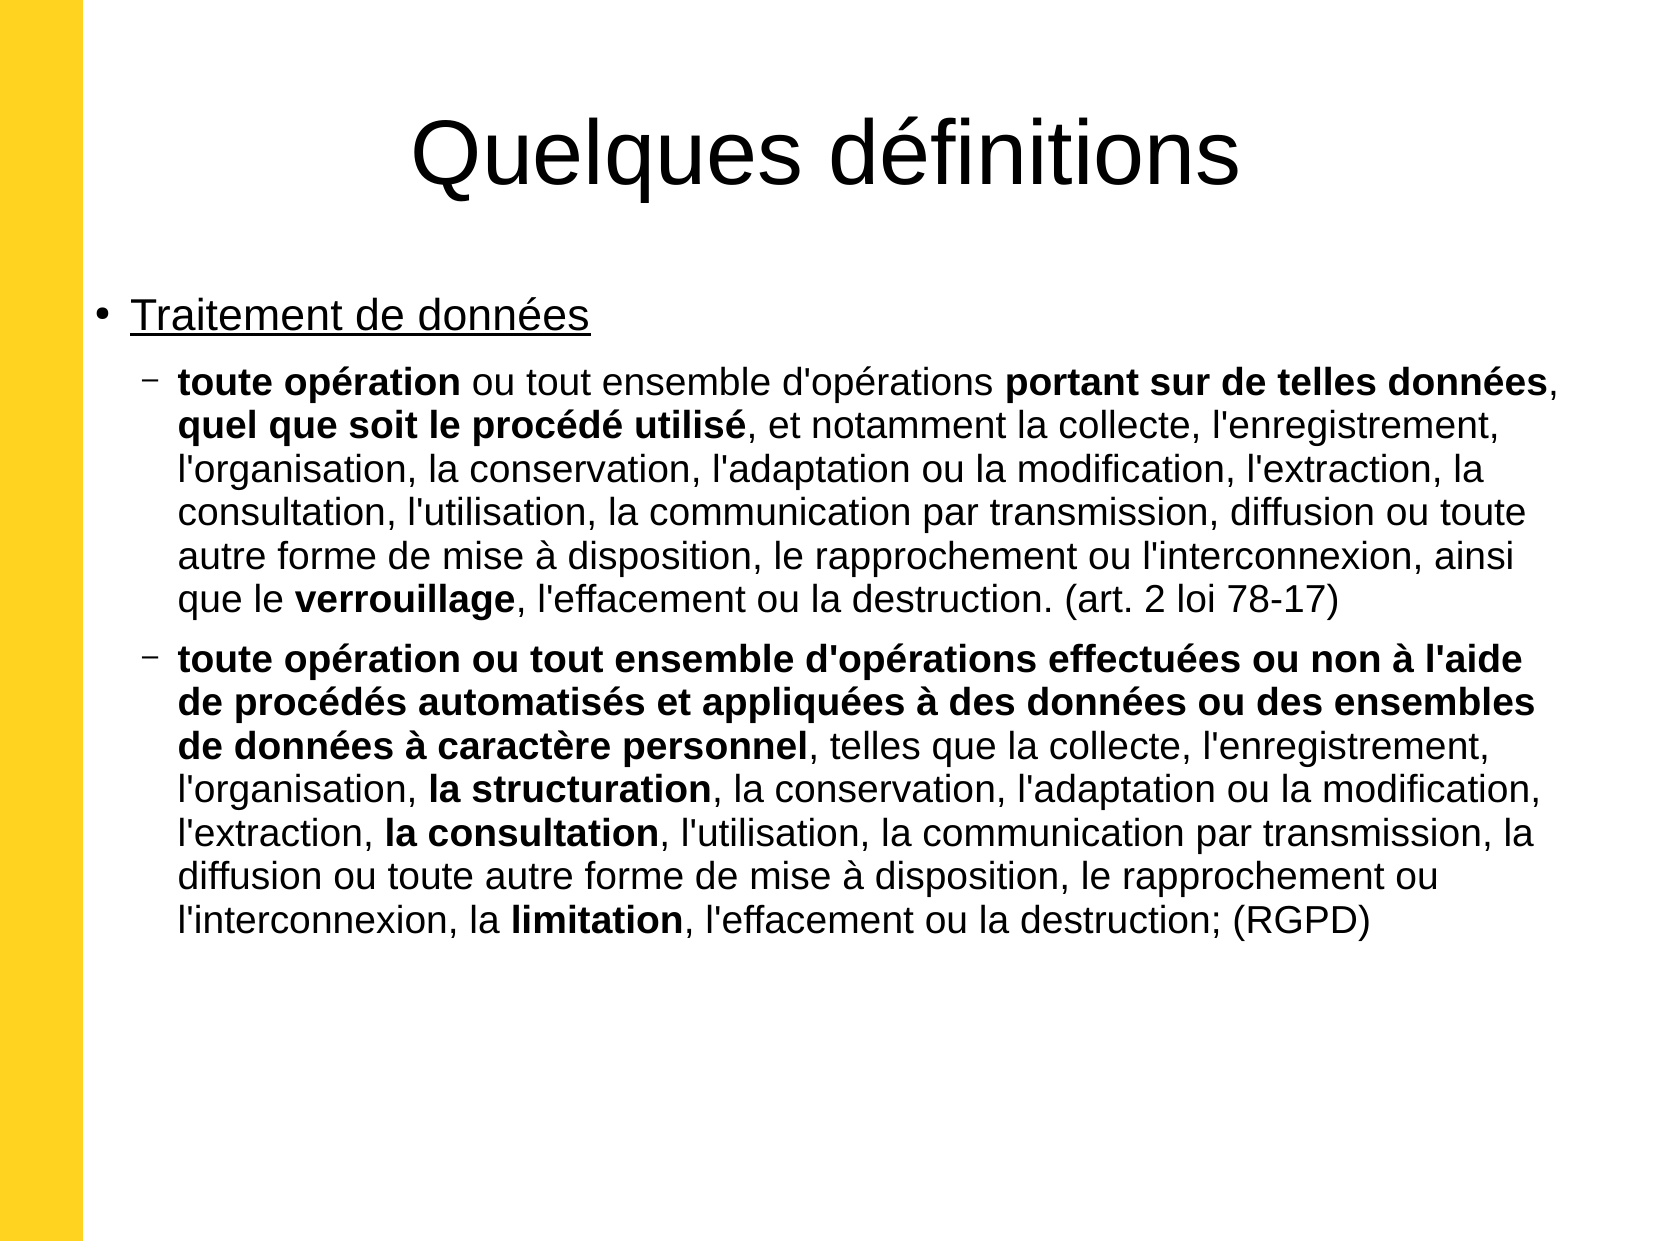

# Quelques définitions
Traitement de données
toute opération ou tout ensemble d'opérations portant sur de telles données, quel que soit le procédé utilisé, et notamment la collecte, l'enregistrement, l'organisation, la conservation, l'adaptation ou la modification, l'extraction, la consultation, l'utilisation, la communication par transmission, diffusion ou toute autre forme de mise à disposition, le rapprochement ou l'interconnexion, ainsi que le verrouillage, l'effacement ou la destruction. (art. 2 loi 78-17)
toute opération ou tout ensemble d'opérations effectuées ou non à l'aide de procédés automatisés et appliquées à des données ou des ensembles de données à caractère personnel, telles que la collecte, l'enregistrement, l'organisation, la structuration, la conservation, l'adaptation ou la modification, l'extraction, la consultation, l'utilisation, la communication par transmission, la diffusion ou toute autre forme de mise à disposition, le rapprochement ou l'interconnexion, la limitation, l'effacement ou la destruction; (RGPD)